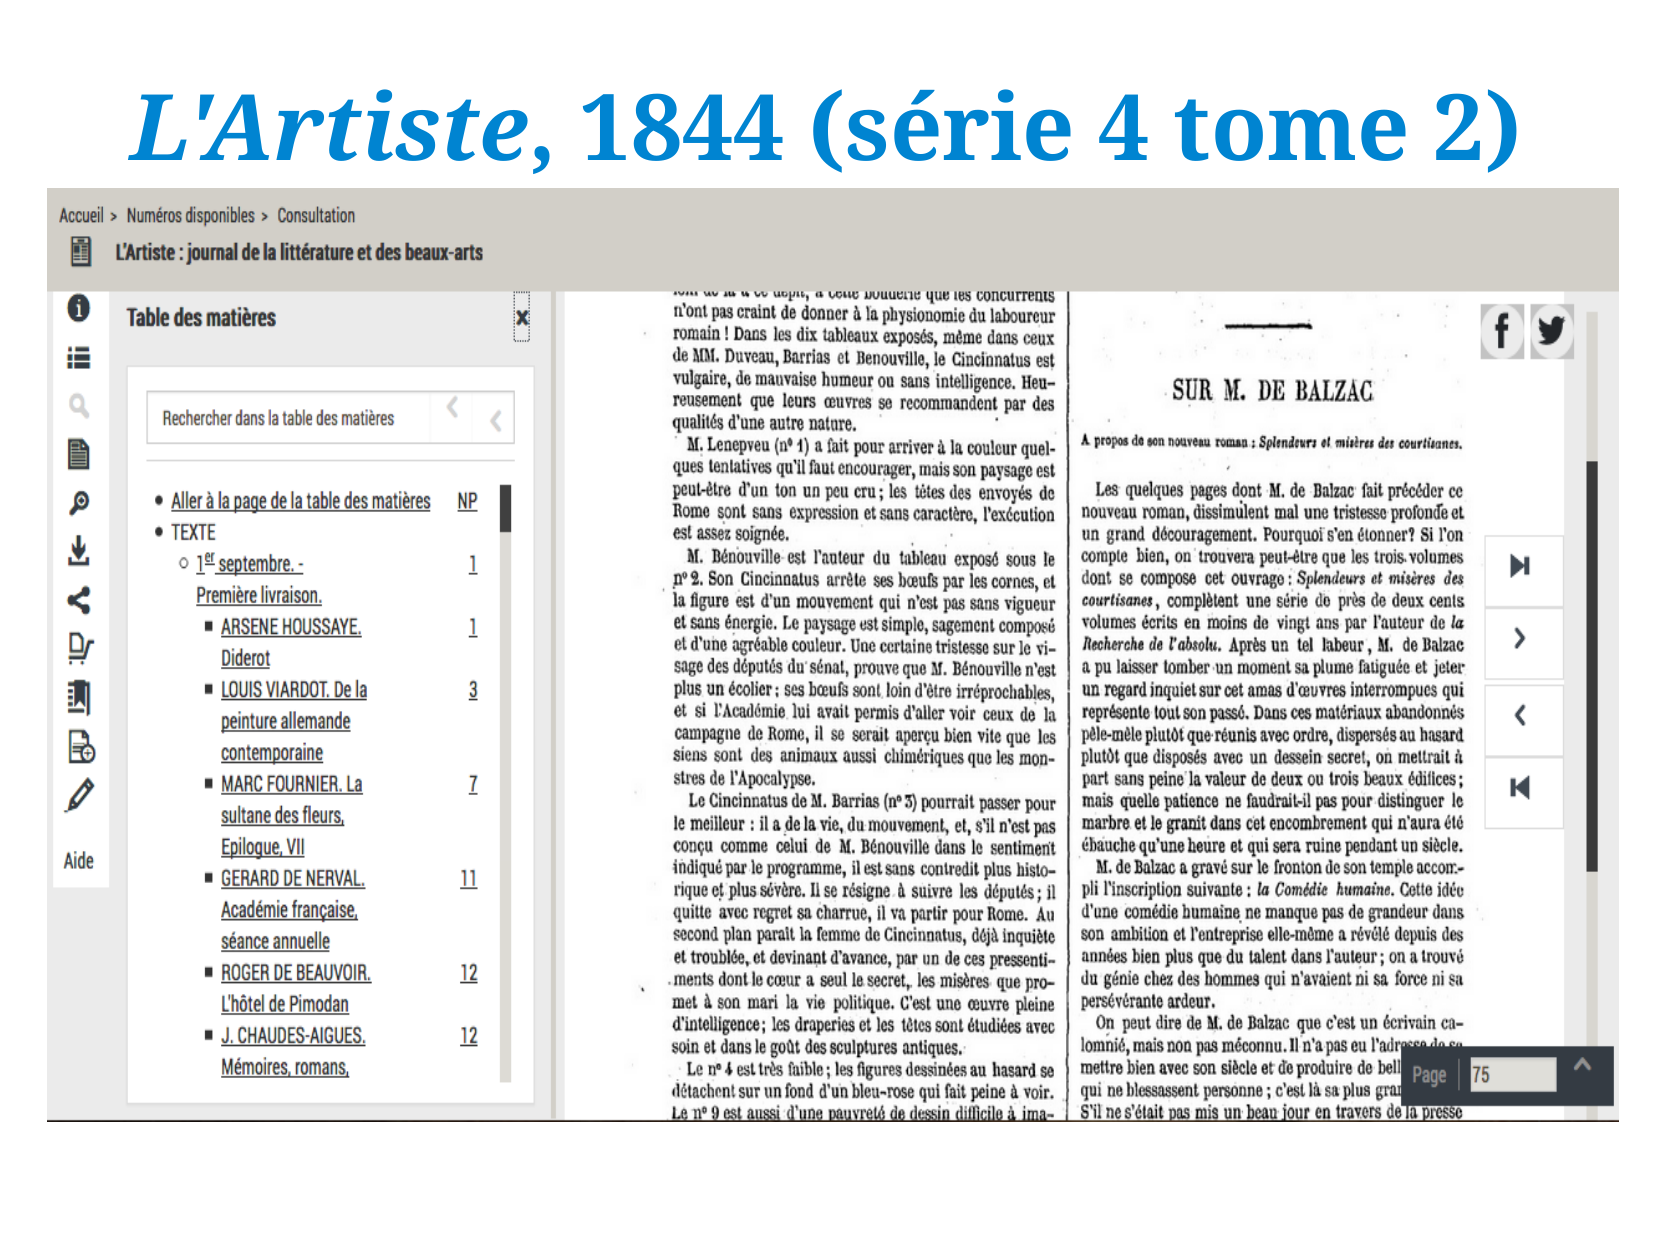

# L'Artiste, 1844 (série 4 tome 2)